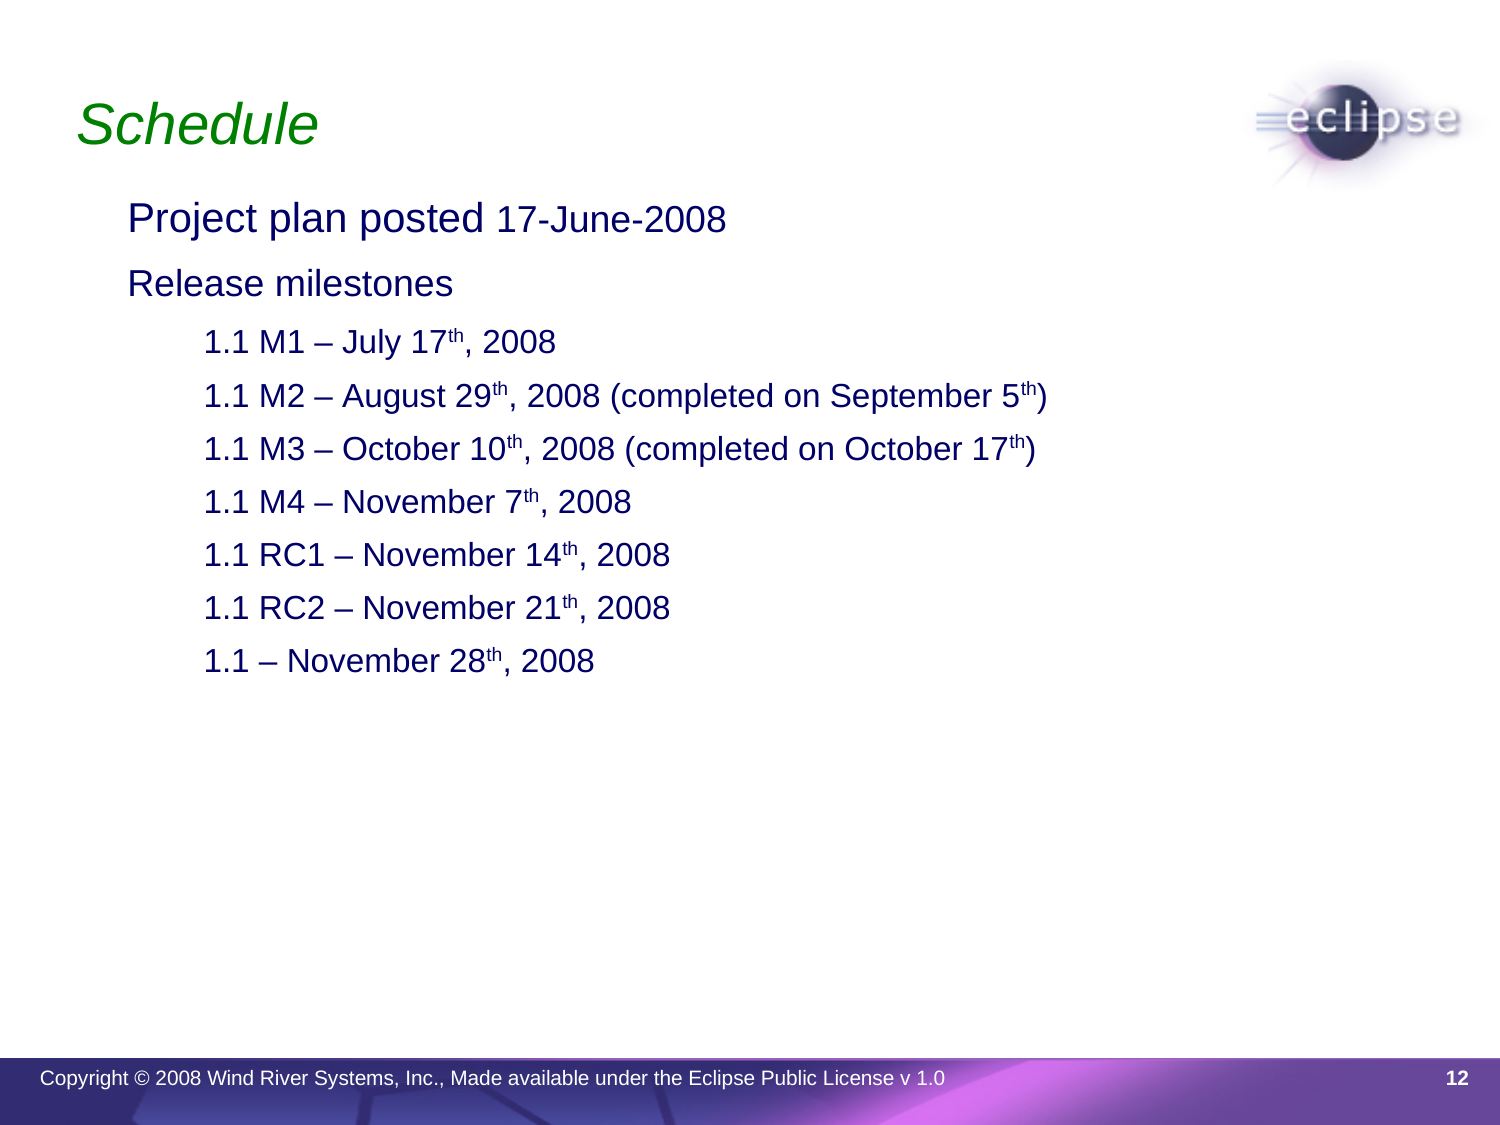

Schedule
# Project plan posted 17-June-2008
Release milestones
1.1 M1 – July 17th, 2008
1.1 M2 – August 29th, 2008 (completed on September 5th)
1.1 M3 – October 10th, 2008 (completed on October 17th)
1.1 M4 – November 7th, 2008
1.1 RC1 – November 14th, 2008
1.1 RC2 – November 21th, 2008
1.1 – November 28th, 2008